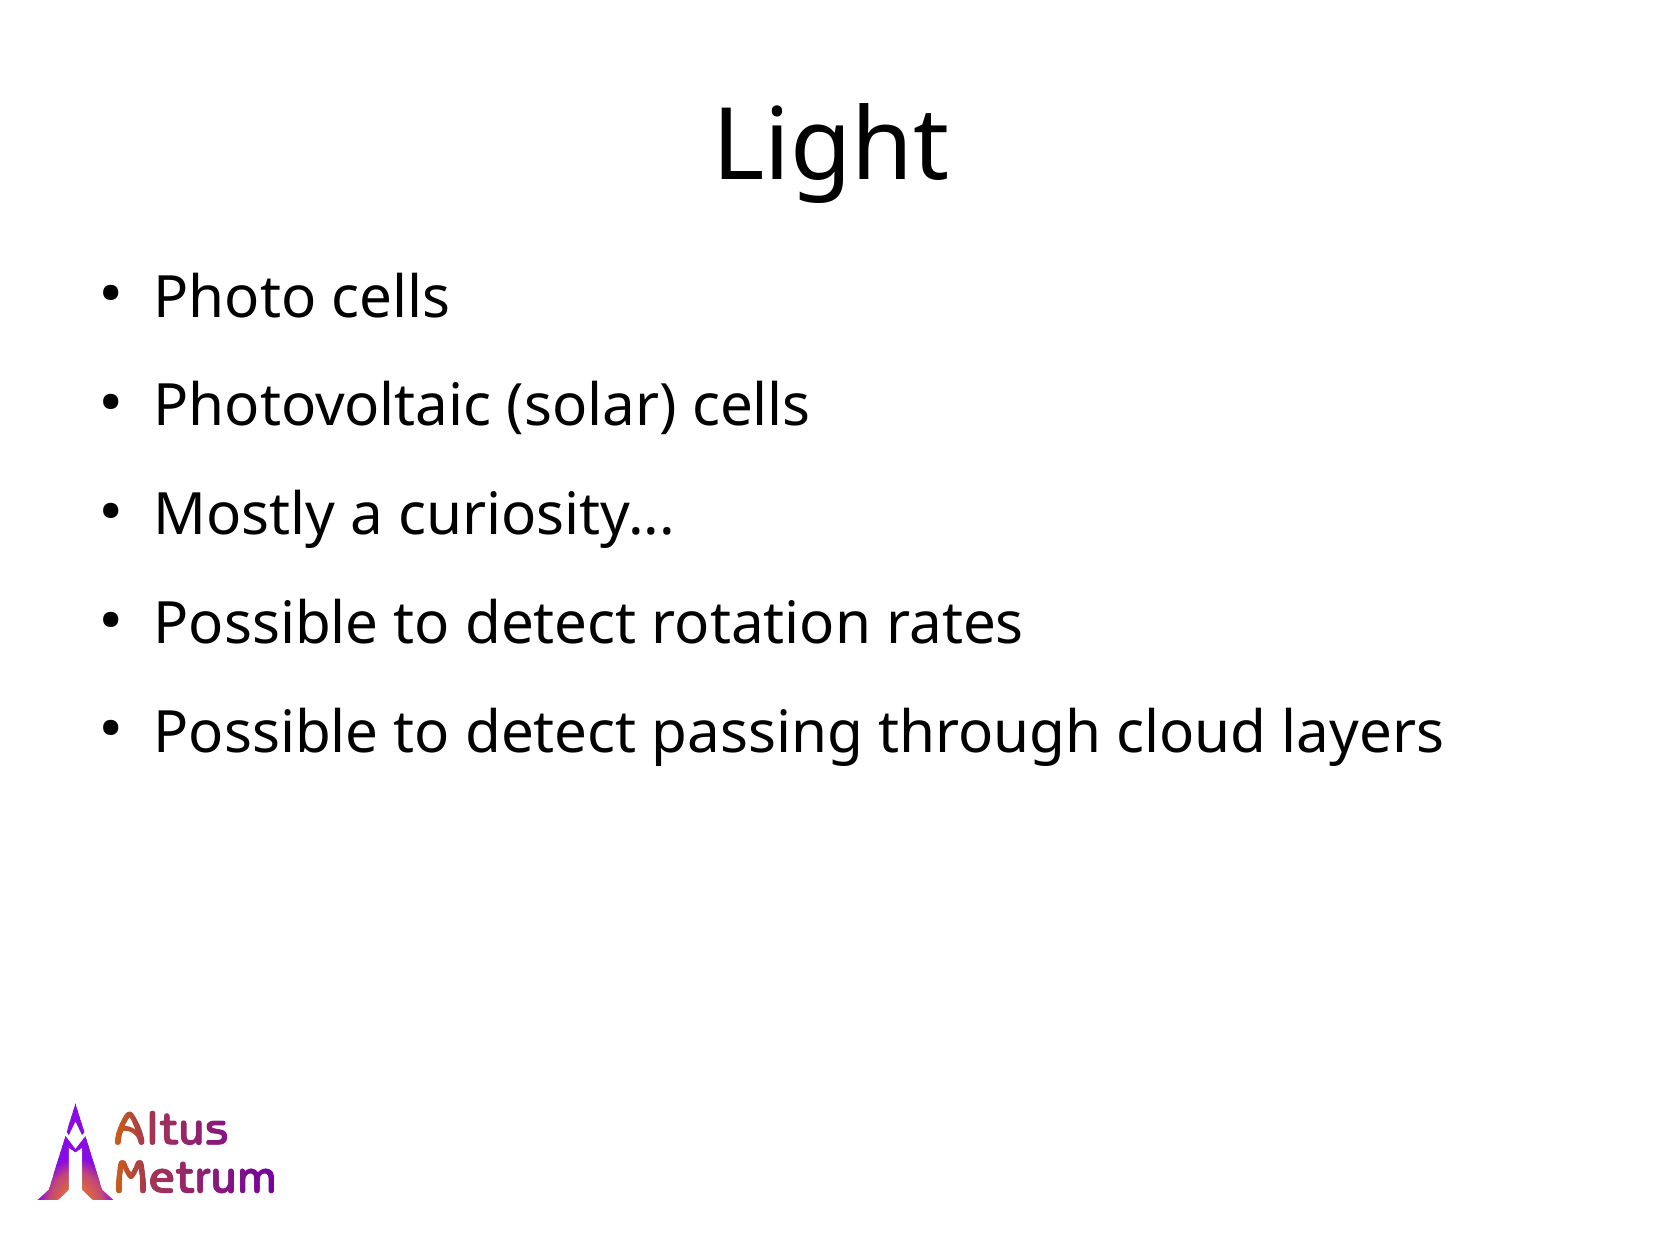

# Light
Photo cells
Photovoltaic (solar) cells
Mostly a curiosity...
Possible to detect rotation rates
Possible to detect passing through cloud layers